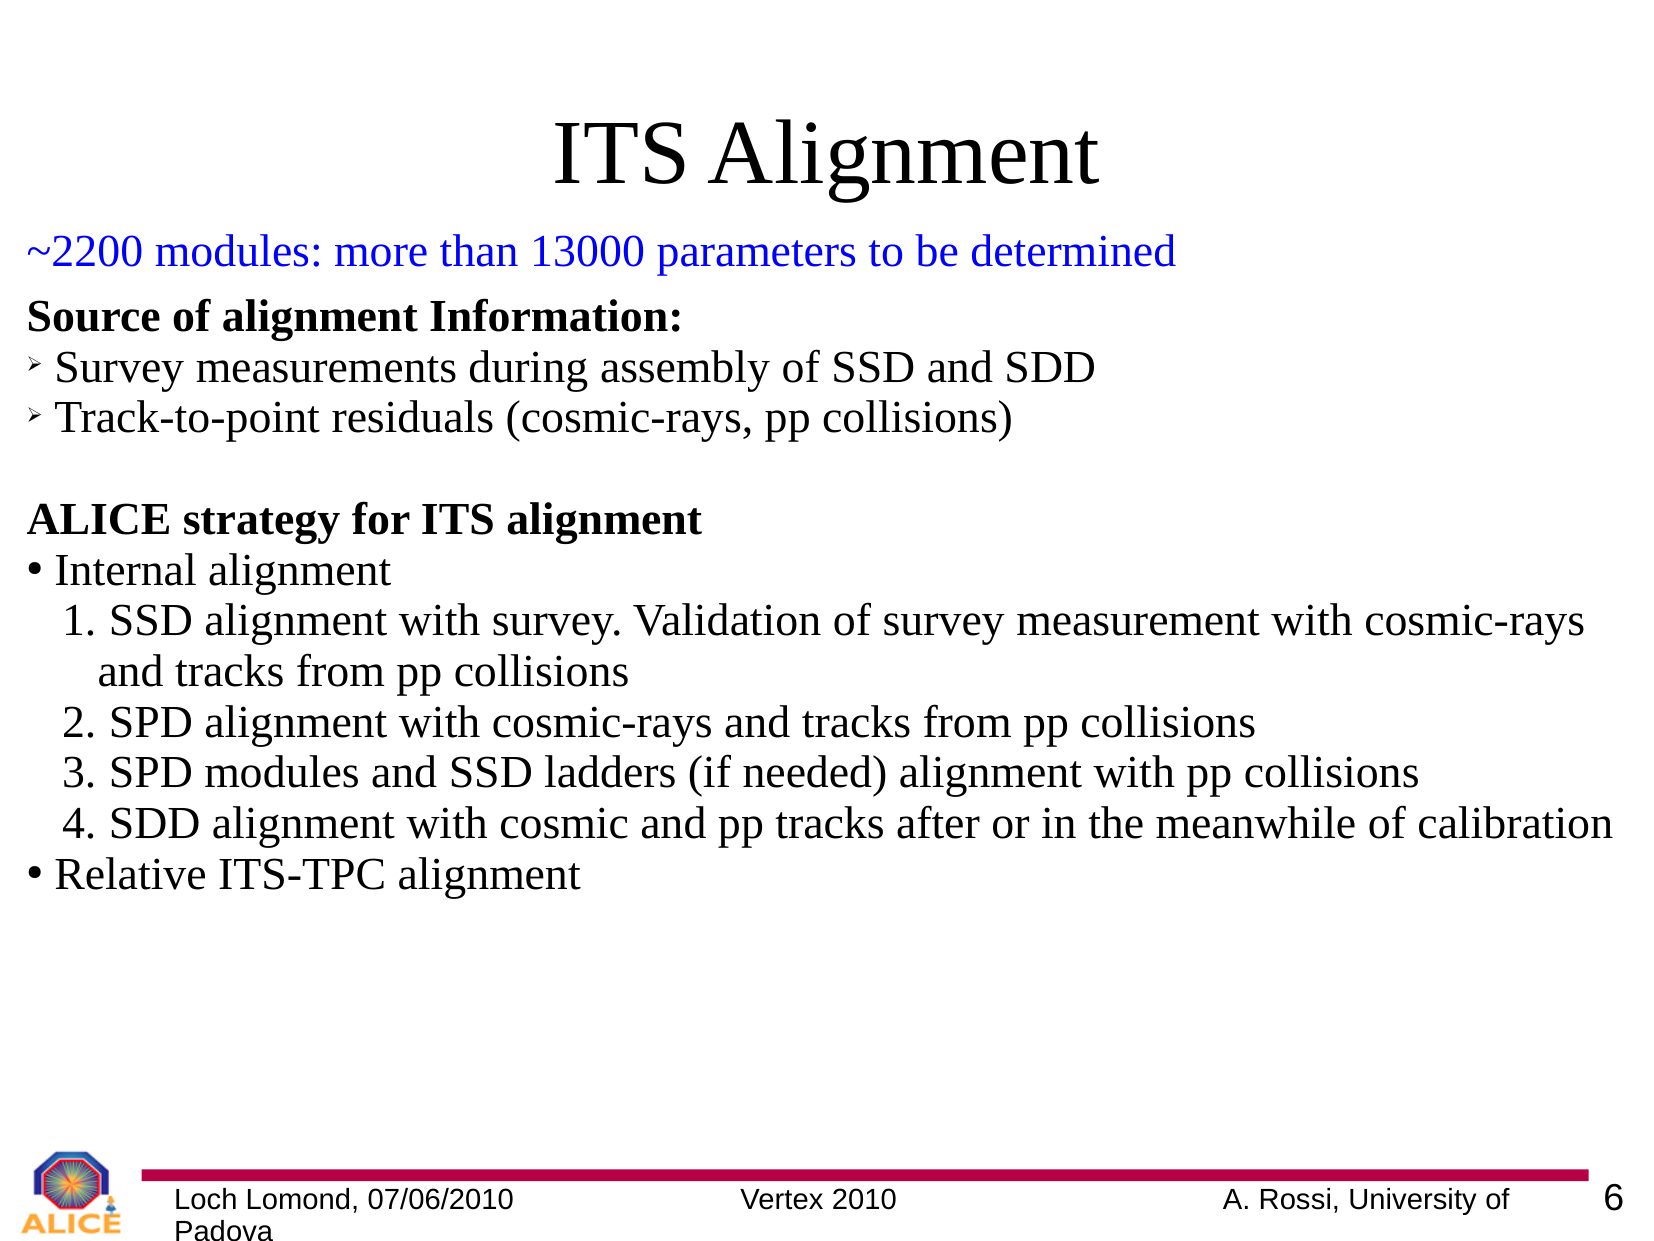

# ITS Alignment
Impact parameter resolution for p
ideal geometry
alignment target
12
simulation
~2200 modules: more than 13000 parameters to be determined
Source of alignment Information:
 Survey measurements during assembly of SSD and SDD
 Track-to-point residuals (cosmic-rays, pp collisions)
ALICE strategy for ITS alignment
 Internal alignment
 SSD alignment with survey. Validation of survey measurement with cosmic-rays and tracks from pp collisions
 SPD alignment with cosmic-rays and tracks from pp collisions
 SPD modules and SSD ladders (if needed) alignment with pp collisions
 SDD alignment with cosmic and pp tracks after or in the meanwhile of calibration
 Relative ITS-TPC alignment
Loch Lomond, 07/06/2010 		 Vertex 2010 		 A. Rossi, University of Padova
6